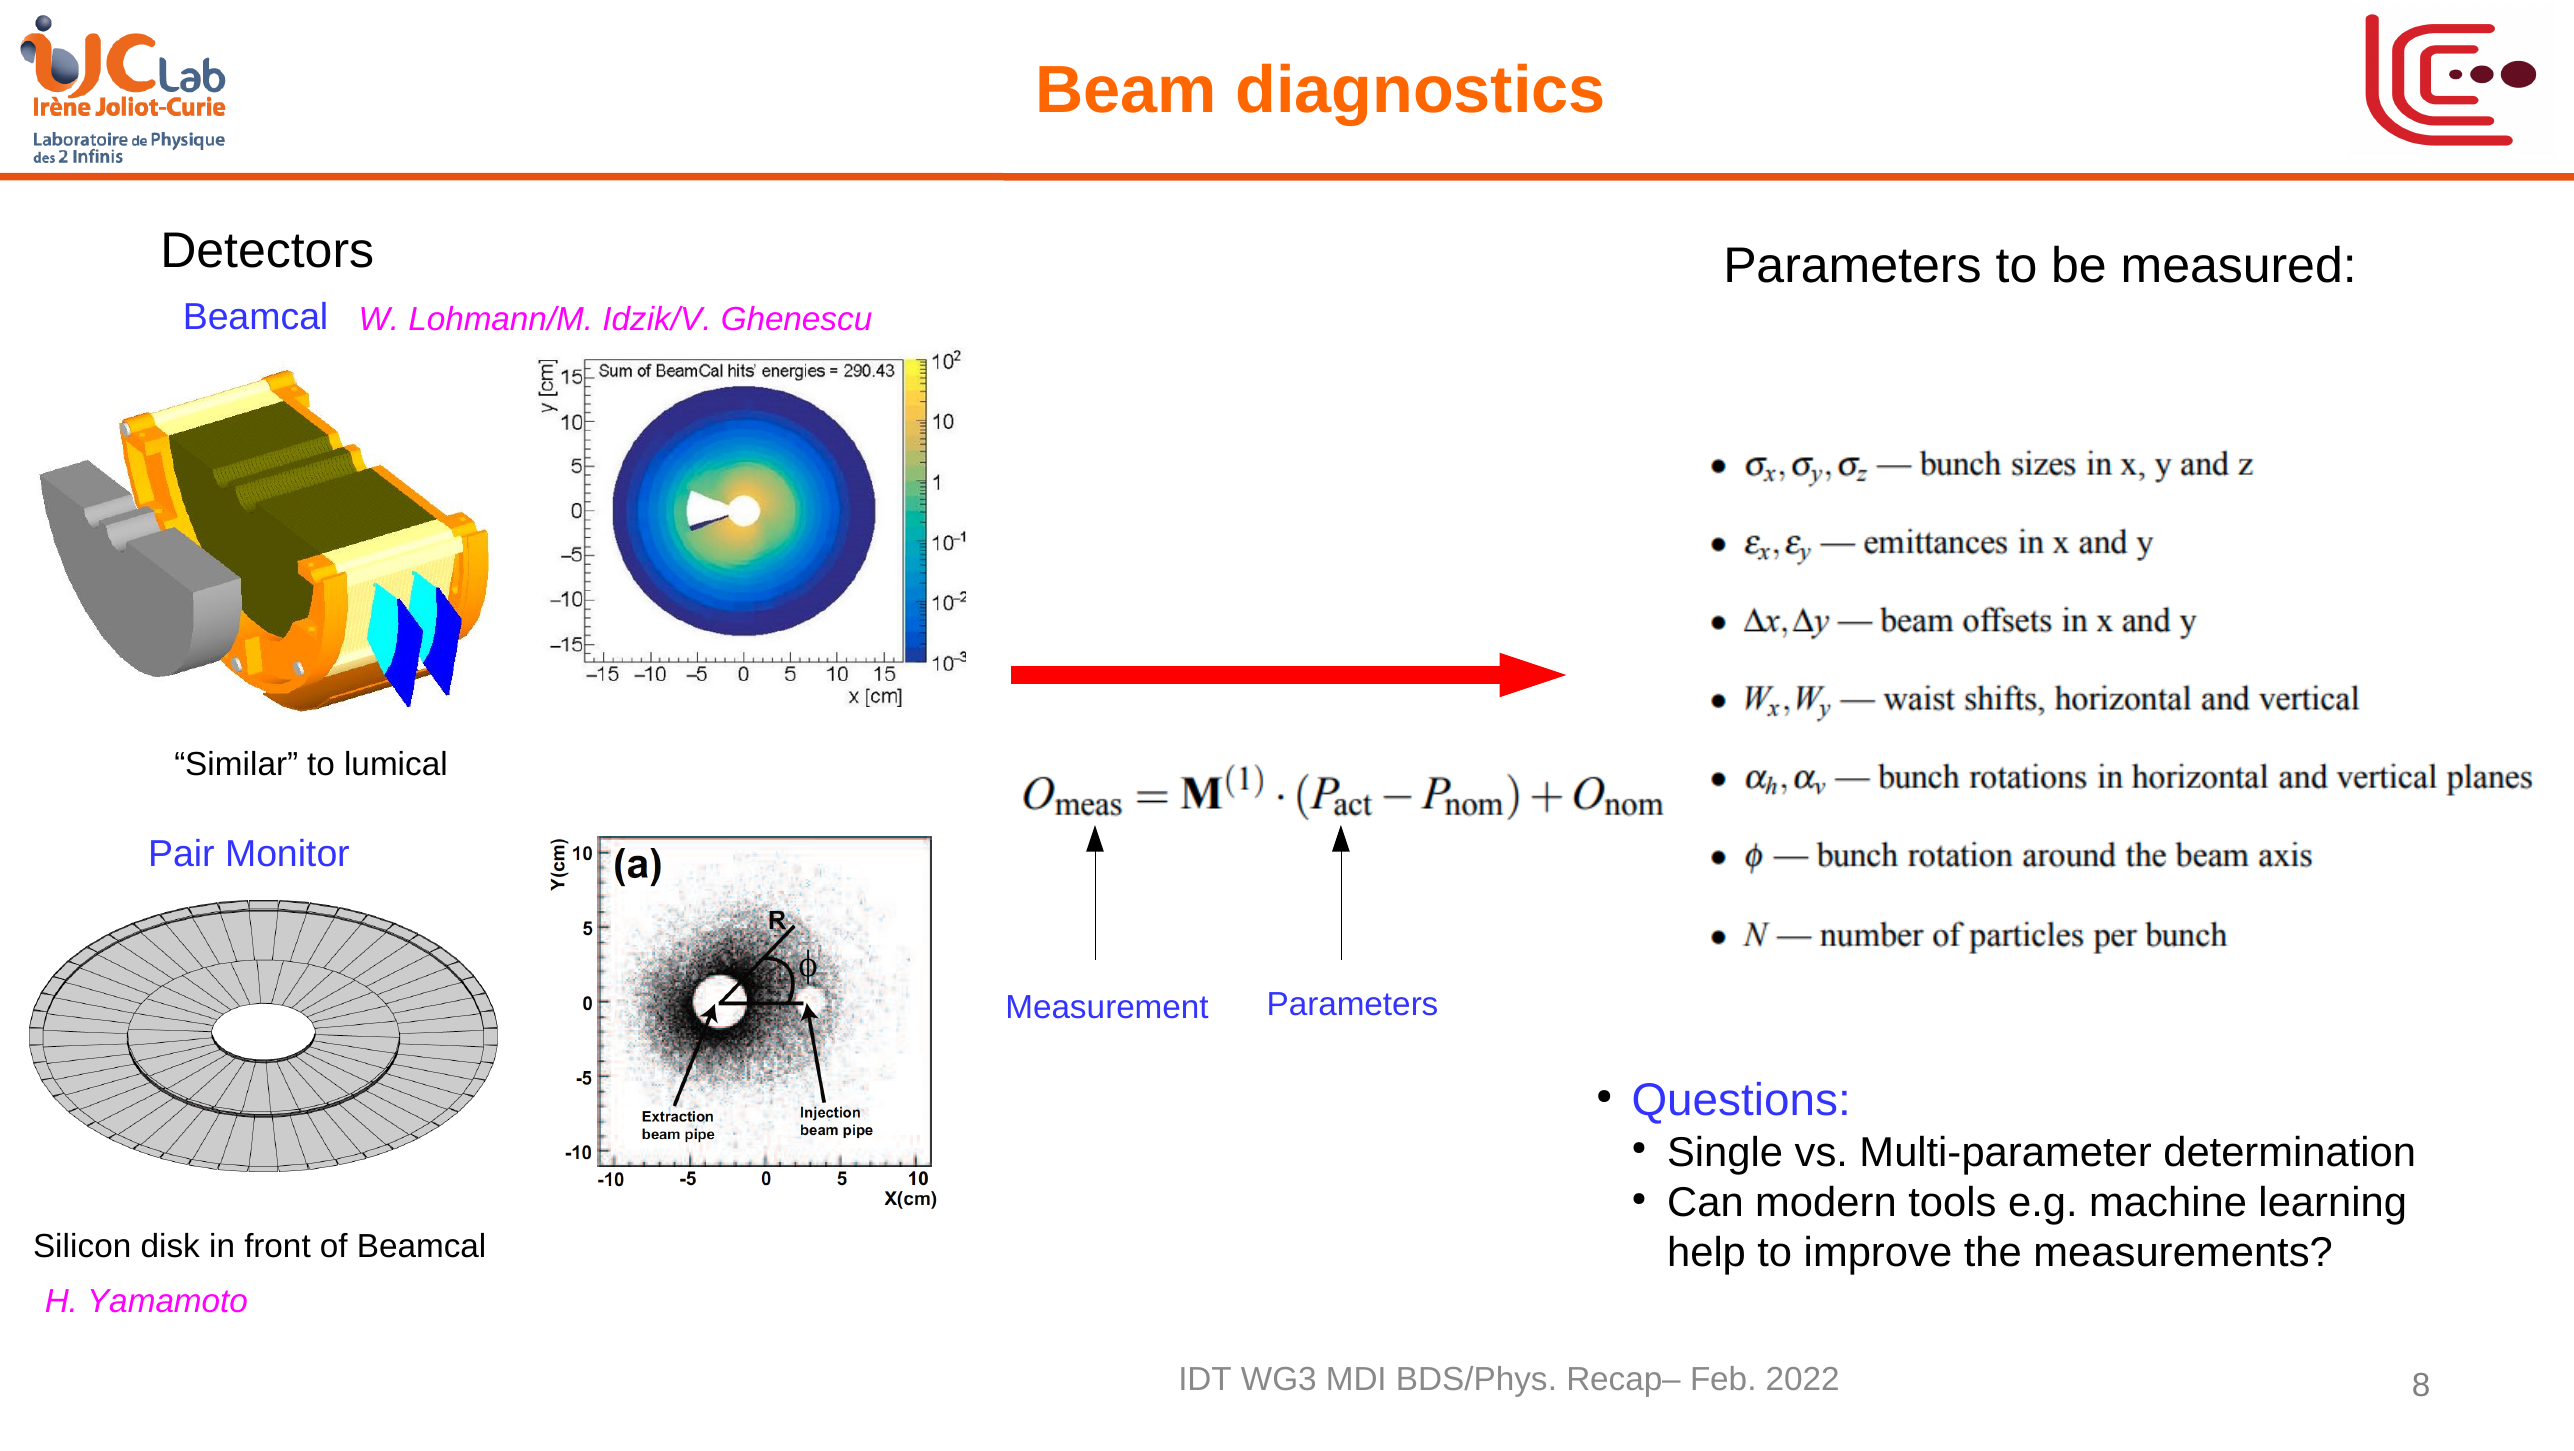

# Beam diagnostics
Detectors
Parameters to be measured:
Beamcal
W. Lohmann/M. Idzik/V. Ghenescu
“Similar” to lumical
Pair Monitor
Parameters
Measurement
Questions:
Single vs. Multi-parameter determination
Can modern tools e.g. machine learning
help to improve the measurements?
Silicon disk in front of Beamcal
H. Yamamoto
8